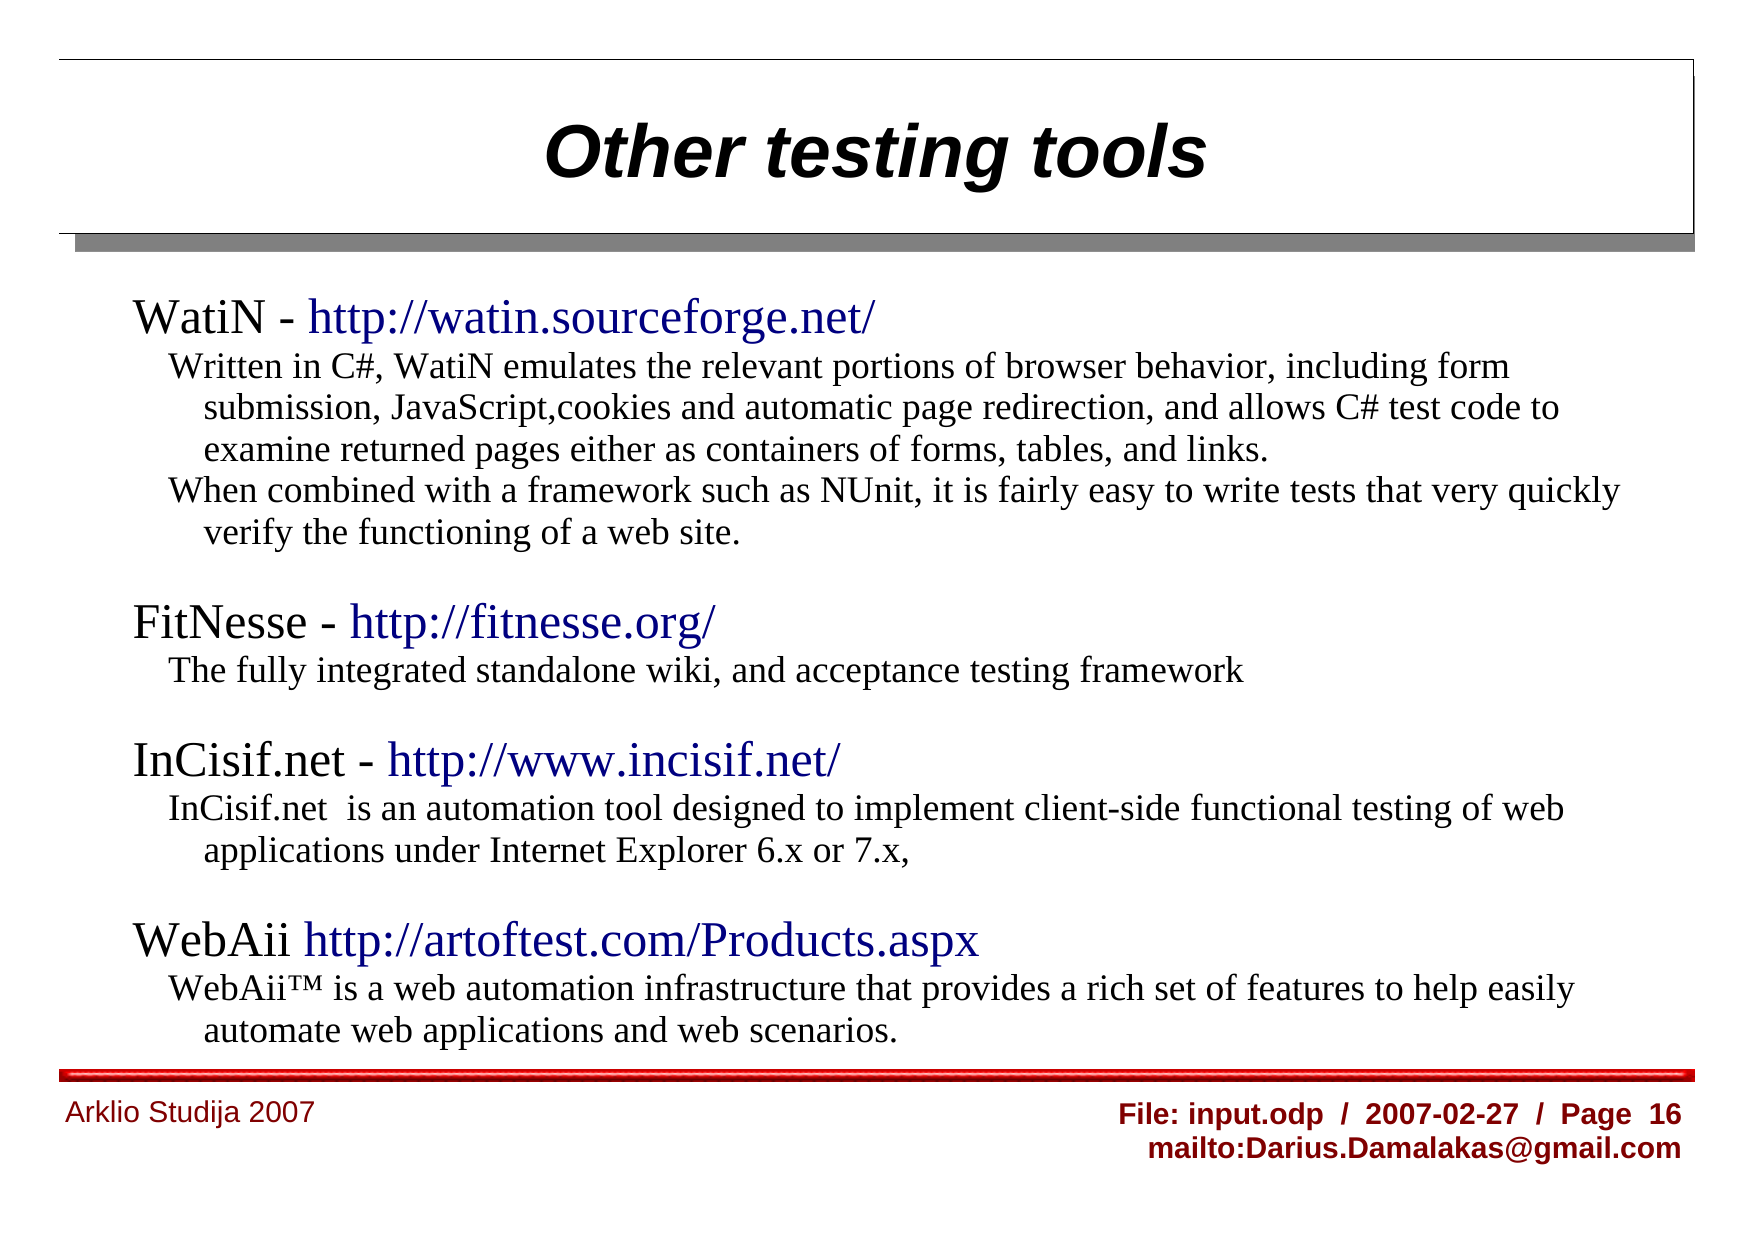

# Other testing tools
WatiN - http://watin.sourceforge.net/
Written in C#, WatiN emulates the relevant portions of browser behavior, including form submission, JavaScript,cookies and automatic page redirection, and allows C# test code to examine returned pages either as containers of forms, tables, and links.
When combined with a framework such as NUnit, it is fairly easy to write tests that very quickly verify the functioning of a web site.
FitNesse - http://fitnesse.org/
The fully integrated standalone wiki, and acceptance testing framework
InCisif.net - http://www.incisif.net/
InCisif.net is an automation tool designed to implement client-side functional testing of web applications under Internet Explorer 6.x or 7.x,
WebAii http://artoftest.com/Products.aspx
WebAii™ is a web automation infrastructure that provides a rich set of features to help easily automate web applications and web scenarios.